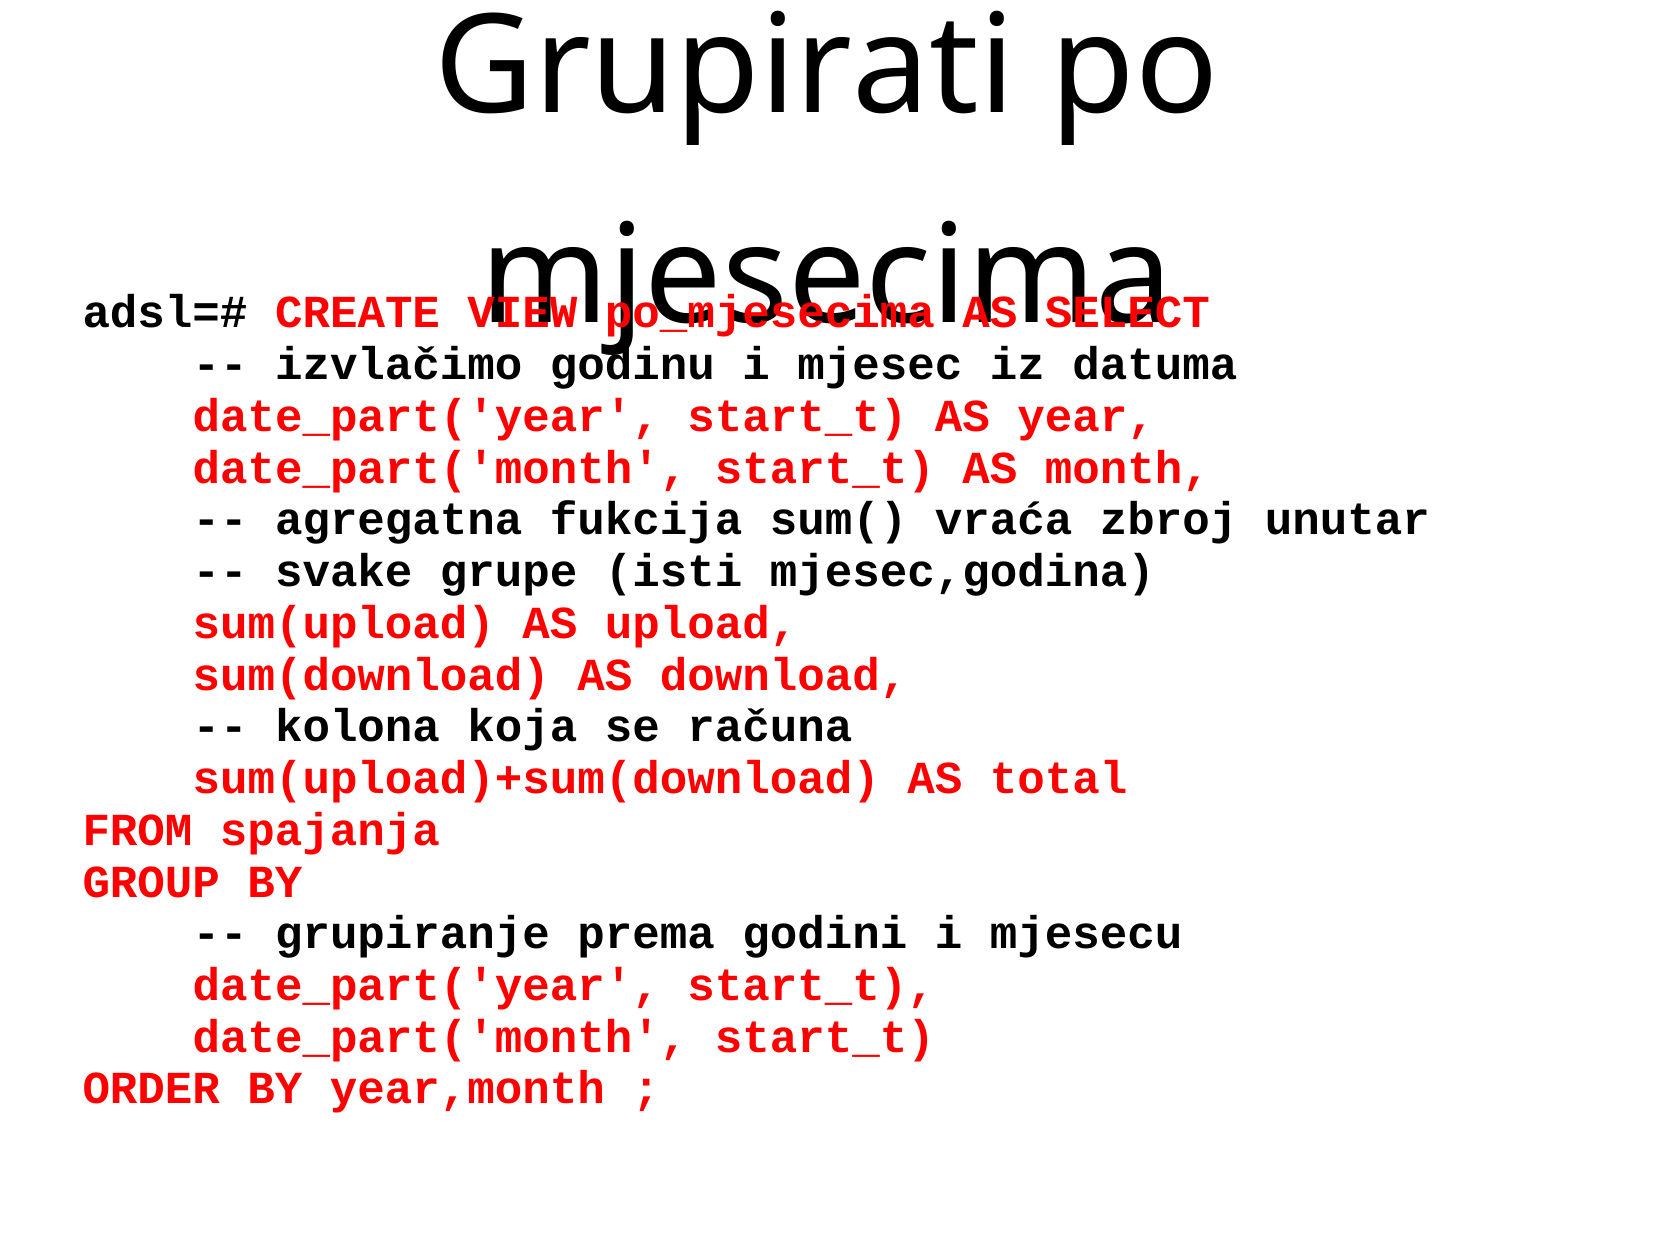

# Grupirati po mjesecima
adsl=# CREATE VIEW po_mjesecima AS SELECT
 -- izvlačimo godinu i mjesec iz datuma
 date_part('year', start_t) AS year,
 date_part('month', start_t) AS month,
 -- agregatna fukcija sum() vraća zbroj unutar
 -- svake grupe (isti mjesec,godina)
 sum(upload) AS upload,
 sum(download) AS download,
 -- kolona koja se računa
 sum(upload)+sum(download) AS total
FROM spajanja
GROUP BY
 -- grupiranje prema godini i mjesecu
 date_part('year', start_t),
 date_part('month', start_t)
ORDER BY year,month ;